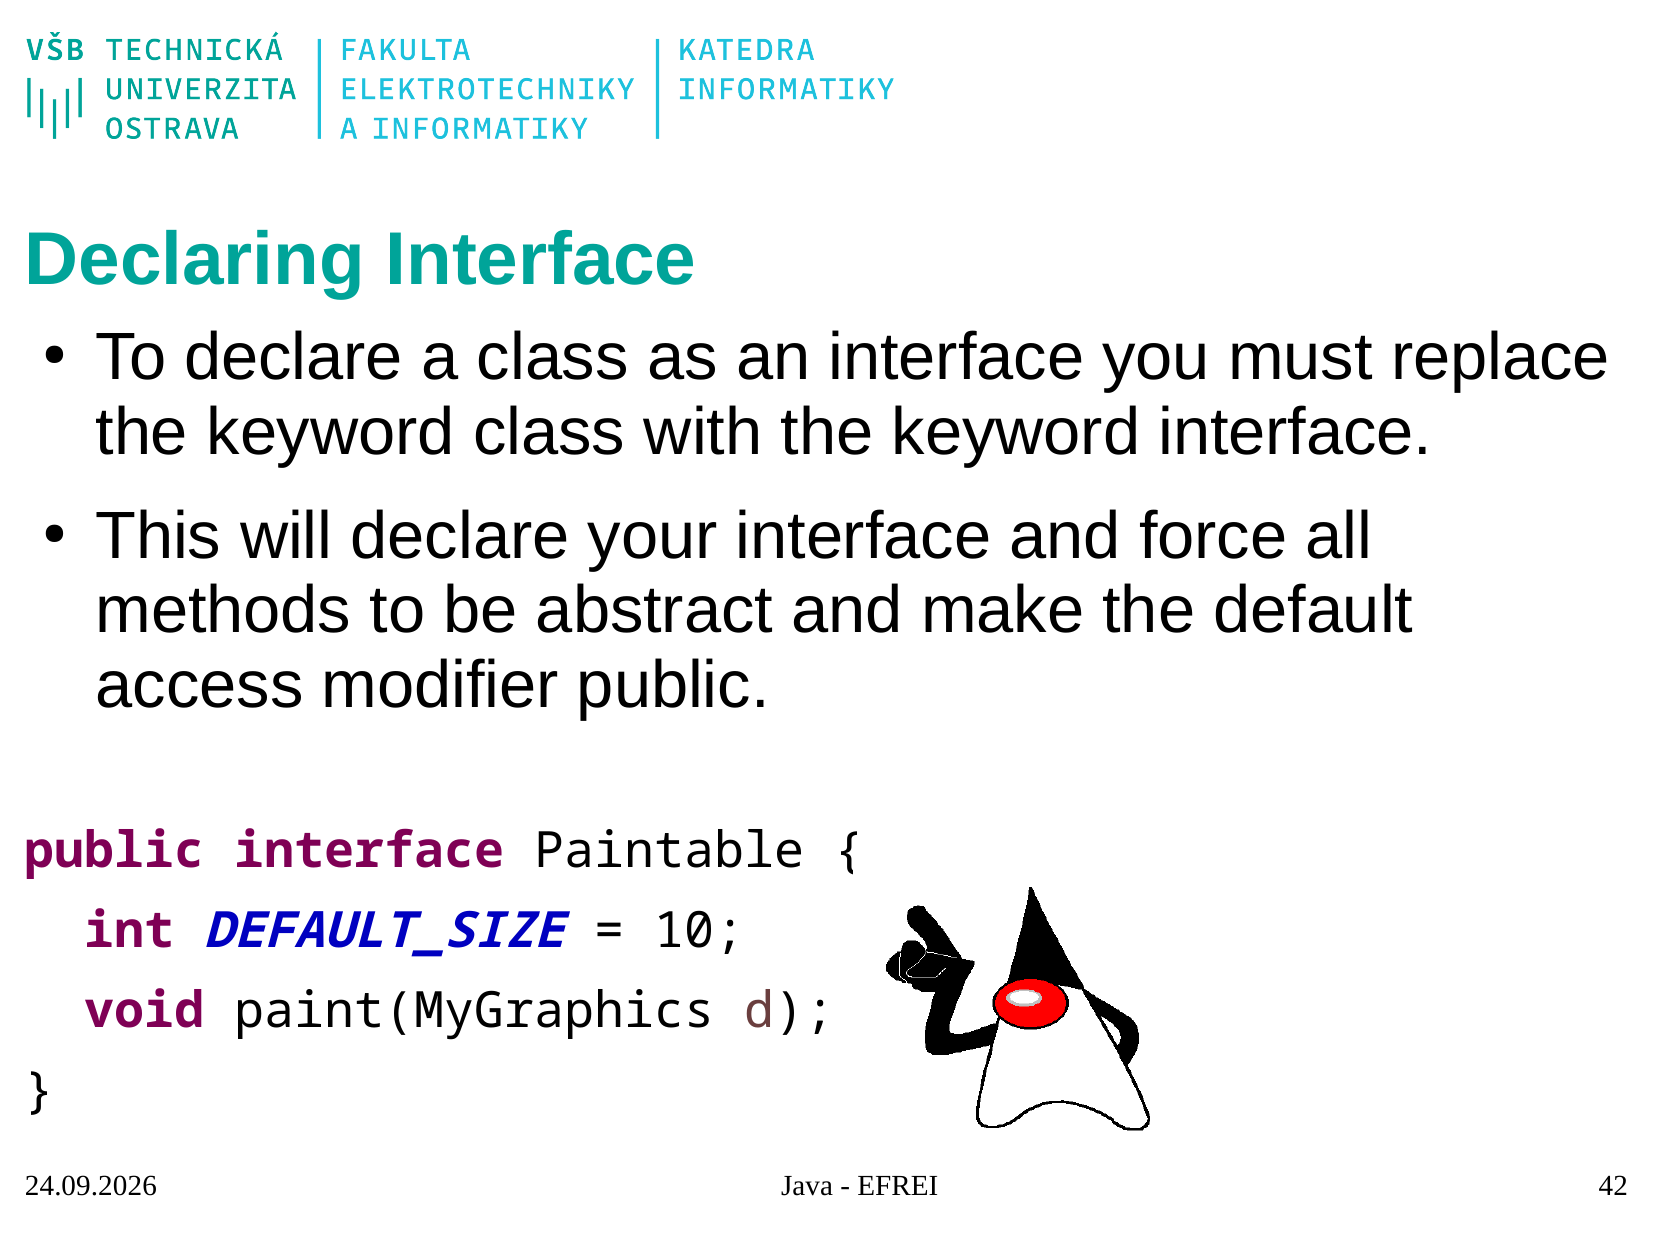

# Declaring Interface
To declare a class as an interface you must replace the keyword class with the keyword interface.
This will declare your interface and force all methods to be abstract and make the default access modifier public.
public interface Paintable {
 int DEFAULT_SIZE = 10;
 void paint(MyGraphics d);
}
Java - EFREI
42